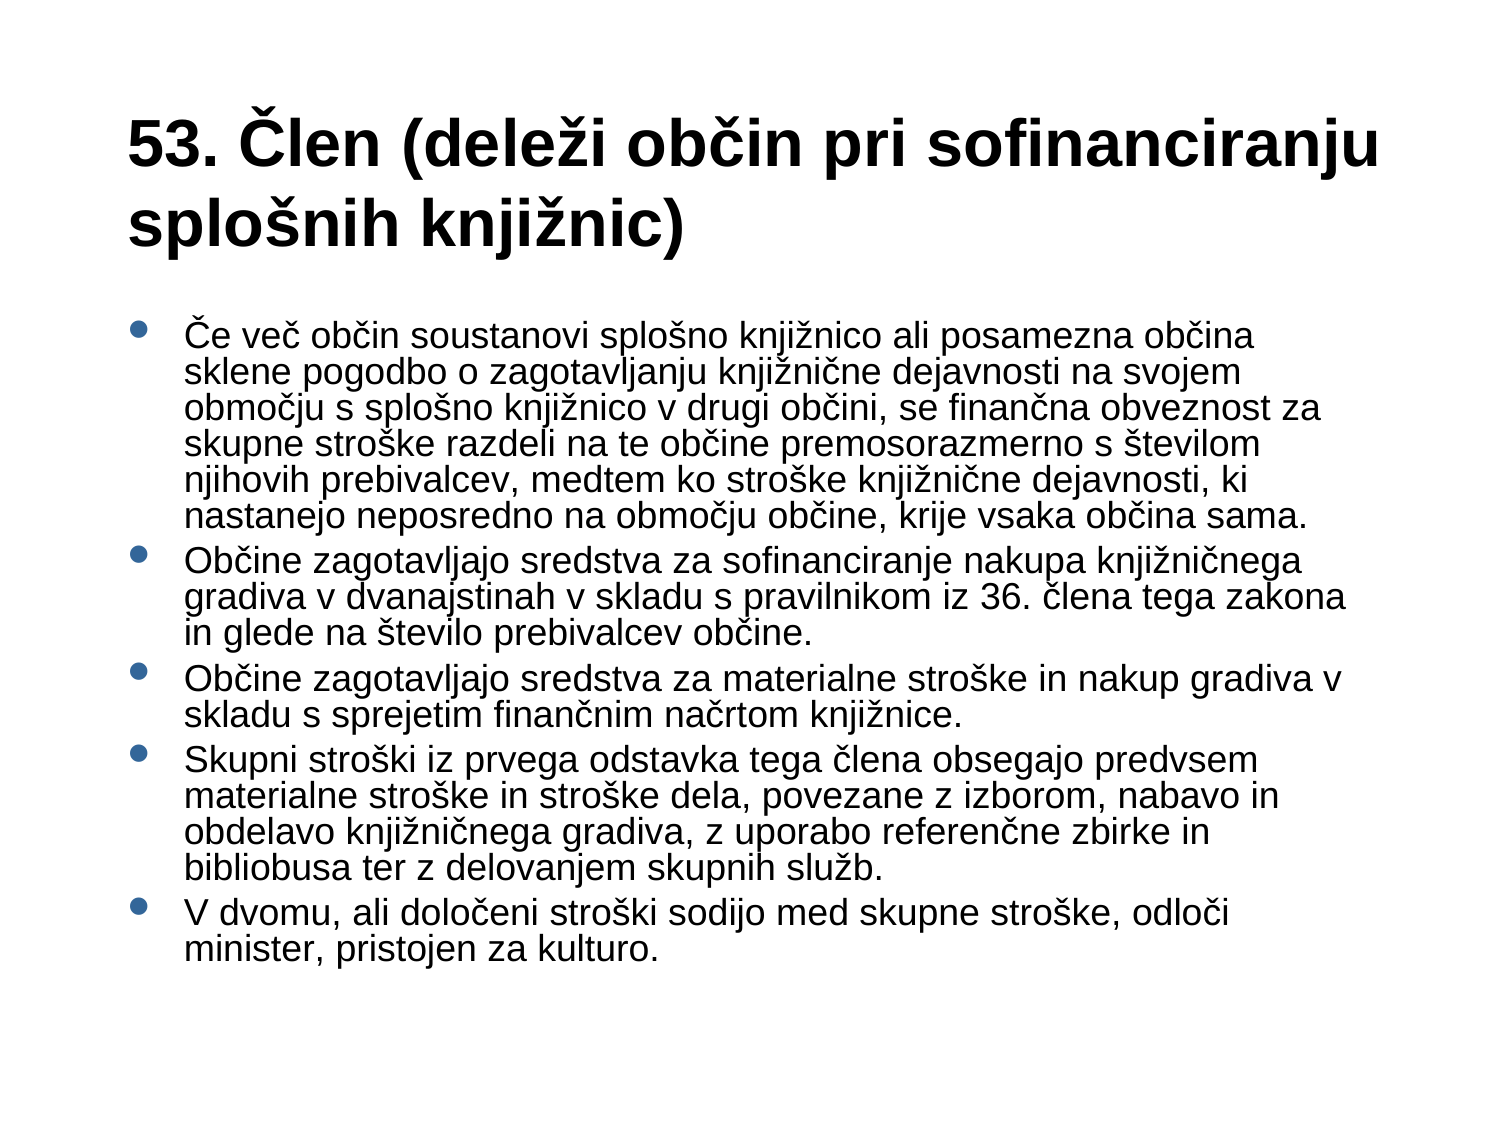

# 53. Člen (deleži občin pri sofinanciranju splošnih knjižnic)
Če več občin soustanovi splošno knjižnico ali posamezna občina sklene pogodbo o zagotavljanju knjižnične dejavnosti na svojem območju s splošno knjižnico v drugi občini, se finančna obveznost za skupne stroške razdeli na te občine premosorazmerno s številom njihovih prebivalcev, medtem ko stroške knjižnične dejavnosti, ki nastanejo neposredno na območju občine, krije vsaka občina sama.
Občine zagotavljajo sredstva za sofinanciranje nakupa knjižničnega gradiva v dvanajstinah v skladu s pravilnikom iz 36. člena tega zakona in glede na število prebivalcev občine.
Občine zagotavljajo sredstva za materialne stroške in nakup gradiva v skladu s sprejetim finančnim načrtom knjižnice.
Skupni stroški iz prvega odstavka tega člena obsegajo predvsem materialne stroške in stroške dela, povezane z izborom, nabavo in obdelavo knjižničnega gradiva, z uporabo referenčne zbirke in bibliobusa ter z delovanjem skupnih služb.
V dvomu, ali določeni stroški sodijo med skupne stroške, odloči minister, pristojen za kulturo.
Primoz Juznic, BINK, FF, Univerza v Ljubljani